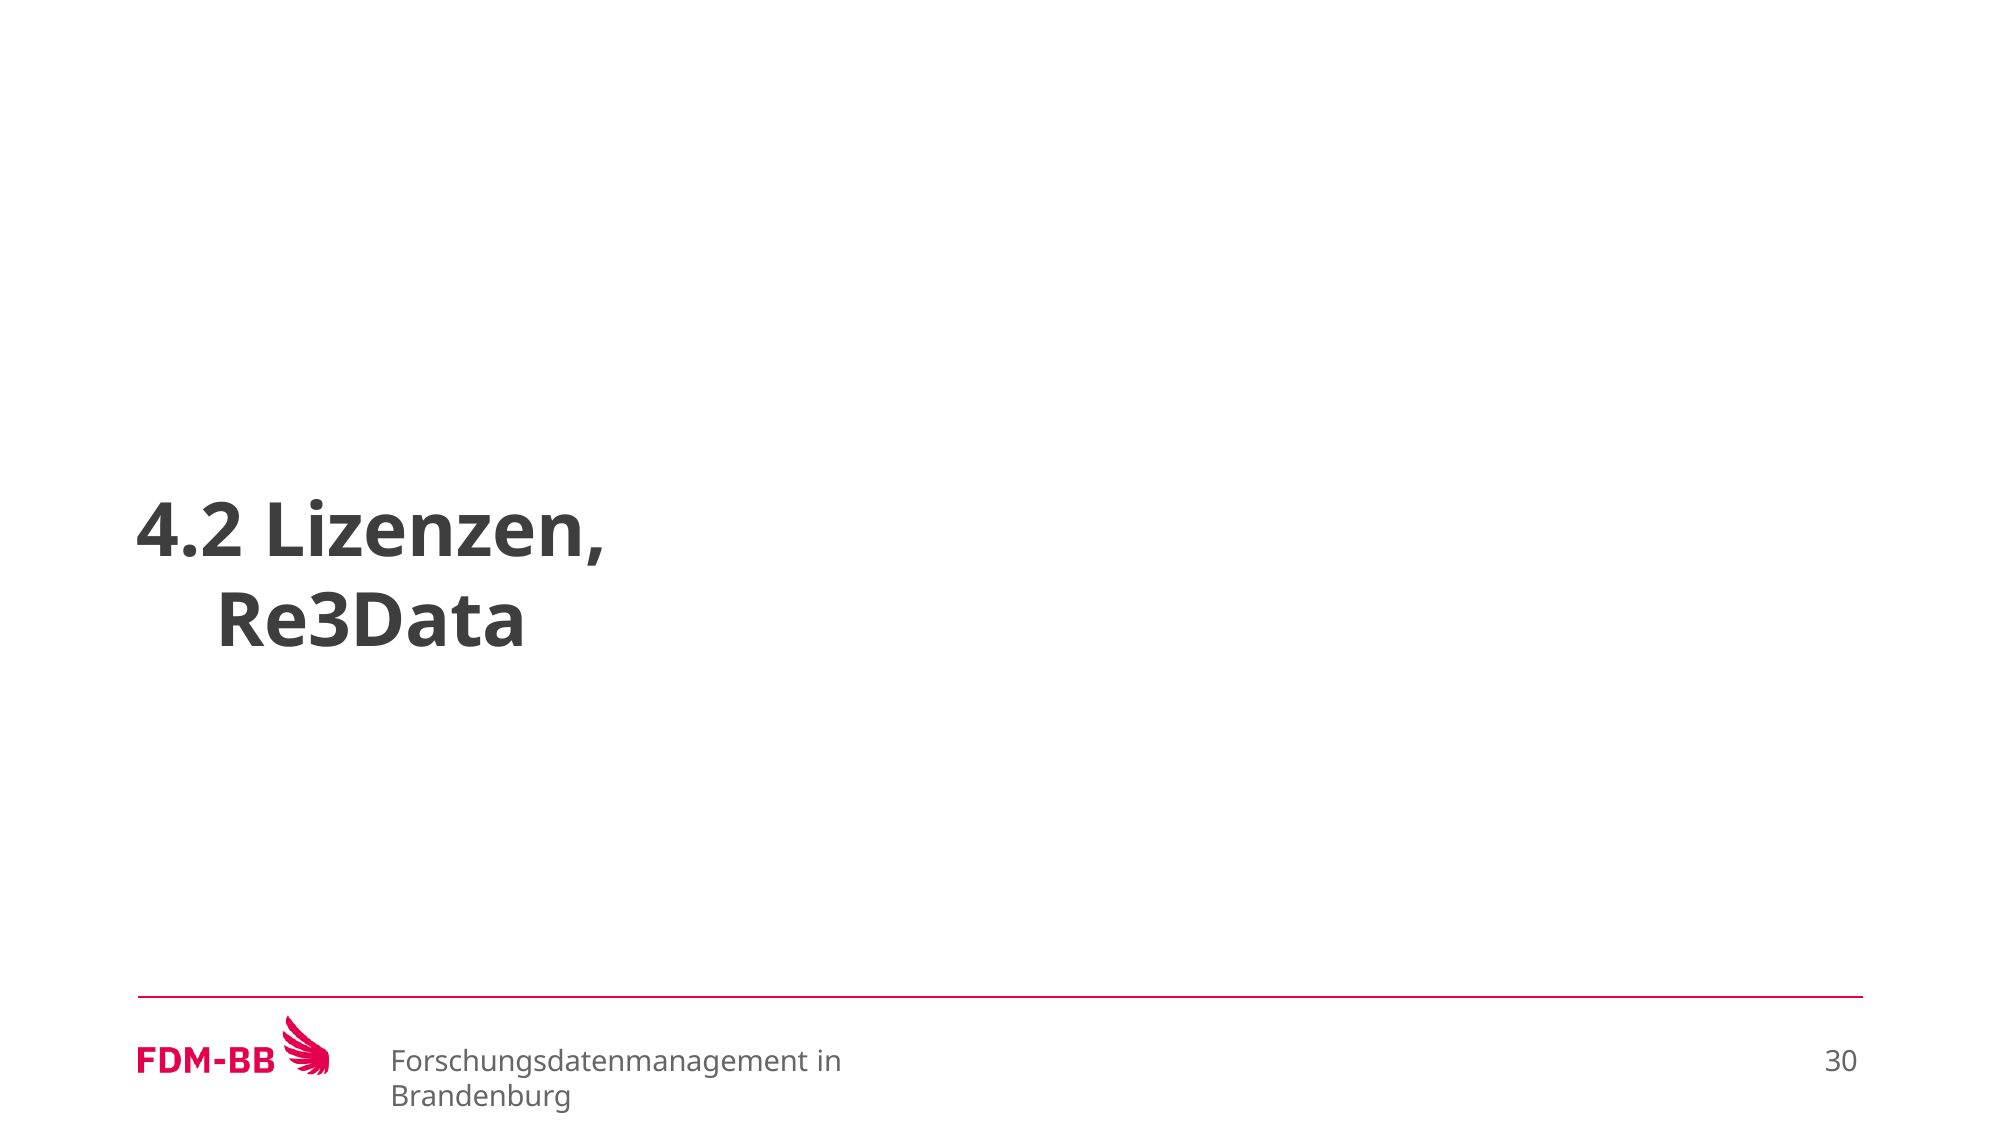

# 4.2 Lizenzen, Re3Data
Forschungsdatenmanagement in Brandenburg
30